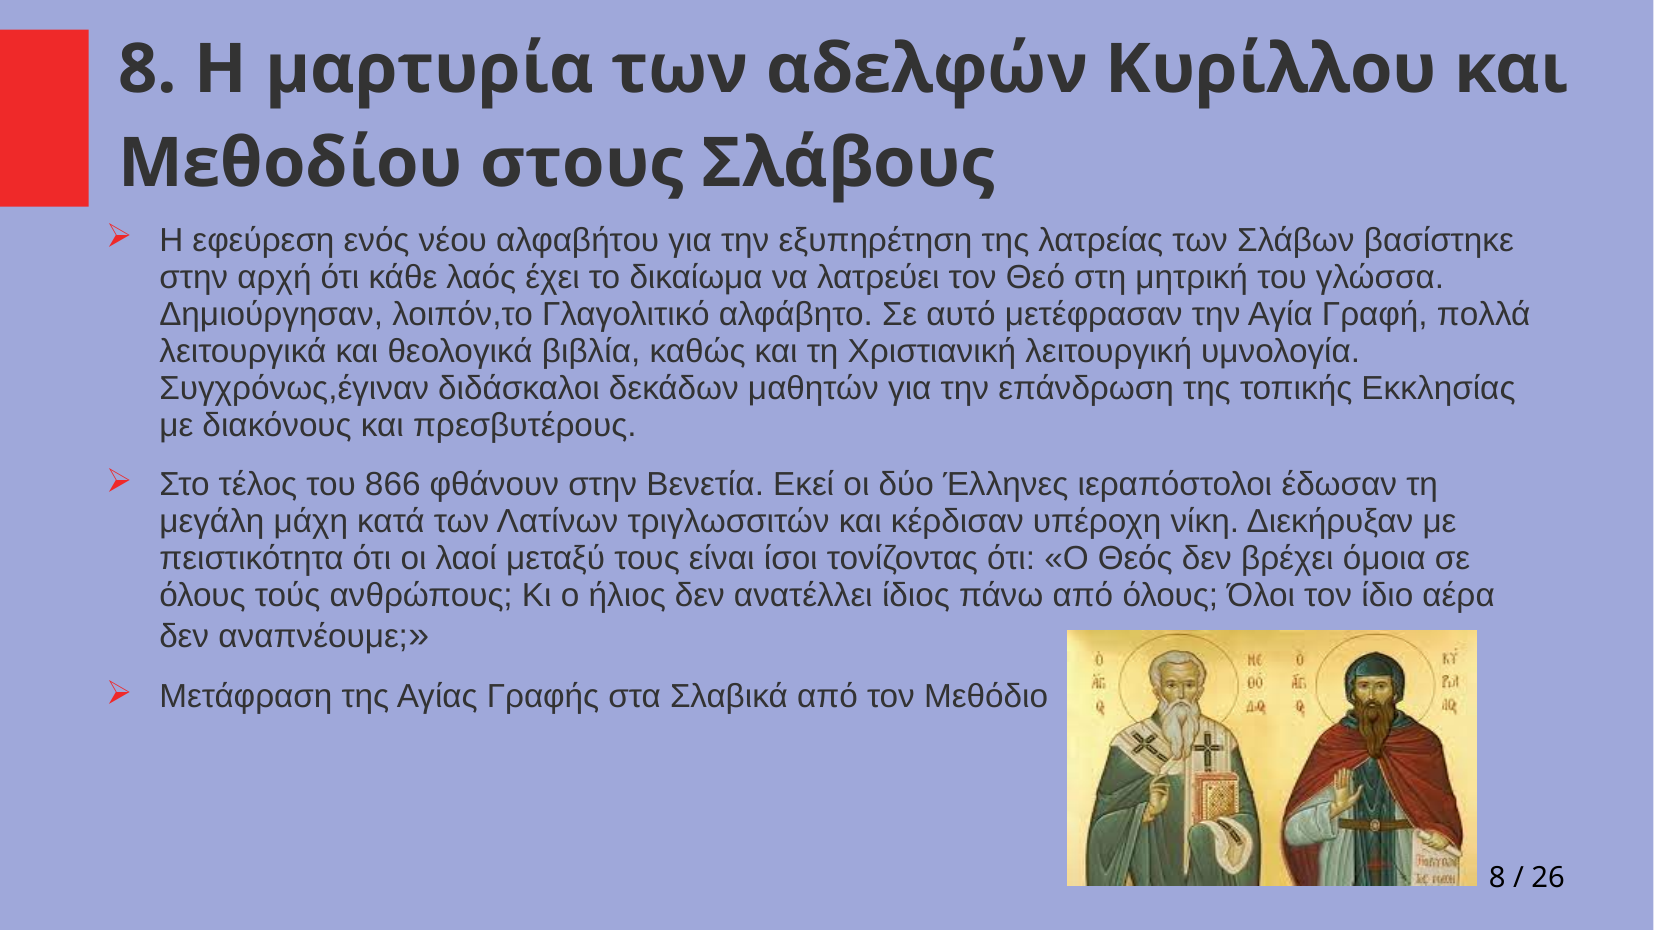

# 8. Η μαρτυρία των αδελφών Κυρίλλου και Μεθοδίου στους Σλάβους
Η εφεύρεση ενός νέου αλφαβήτου για την εξυπηρέτηση της λατρείας των Σλάβων βασίστηκε στην αρχή ότι κάθε λαός έχει το δικαίωμα να λατρεύει τον Θεό στη μητρική του γλώσσα. Δημιούργησαν, λοιπόν,το Γλαγολιτικό αλφάβητο. Σε αυτό μετέφρασαν την Αγία Γραφή, πoλλά λειτουργικά και θεολογικά βιβλία, καθώς και τη Χριστιανική λειτουργική υμνολογία. Συγχρόνως,έγιναν διδάσκαλοι δεκάδων μαθητών για την επάνδρωση της τοπικής Εκκλησίας με διακόνους και πρεσβυτέρους.
Στο τέλος του 866 φθάνουν στην Βενετία. Εκεί οι δύο Έλληνες ιεραπόστολοι έδωσαν τη μεγάλη μάχη κατά των Λατίνων τριγλωσσιτών και κέρδισαν υπέροχη νίκη. Διεκήρυξαν με πειστικότητα ότι οι λαοί μεταξύ τους είναι ίσοι τονίζοντας ότι: «Ο Θεός δεν βρέχει όμοια σε όλους τούς ανθρώπους; Κι ο ήλιος δεν ανατέλλει ίδιος πάνω από όλους; Όλοι τον ίδιο αέρα δεν αναπνέουμε;»
Μετάφραση της Αγίας Γραφής στα Σλαβικά από τον Μεθόδιο
8